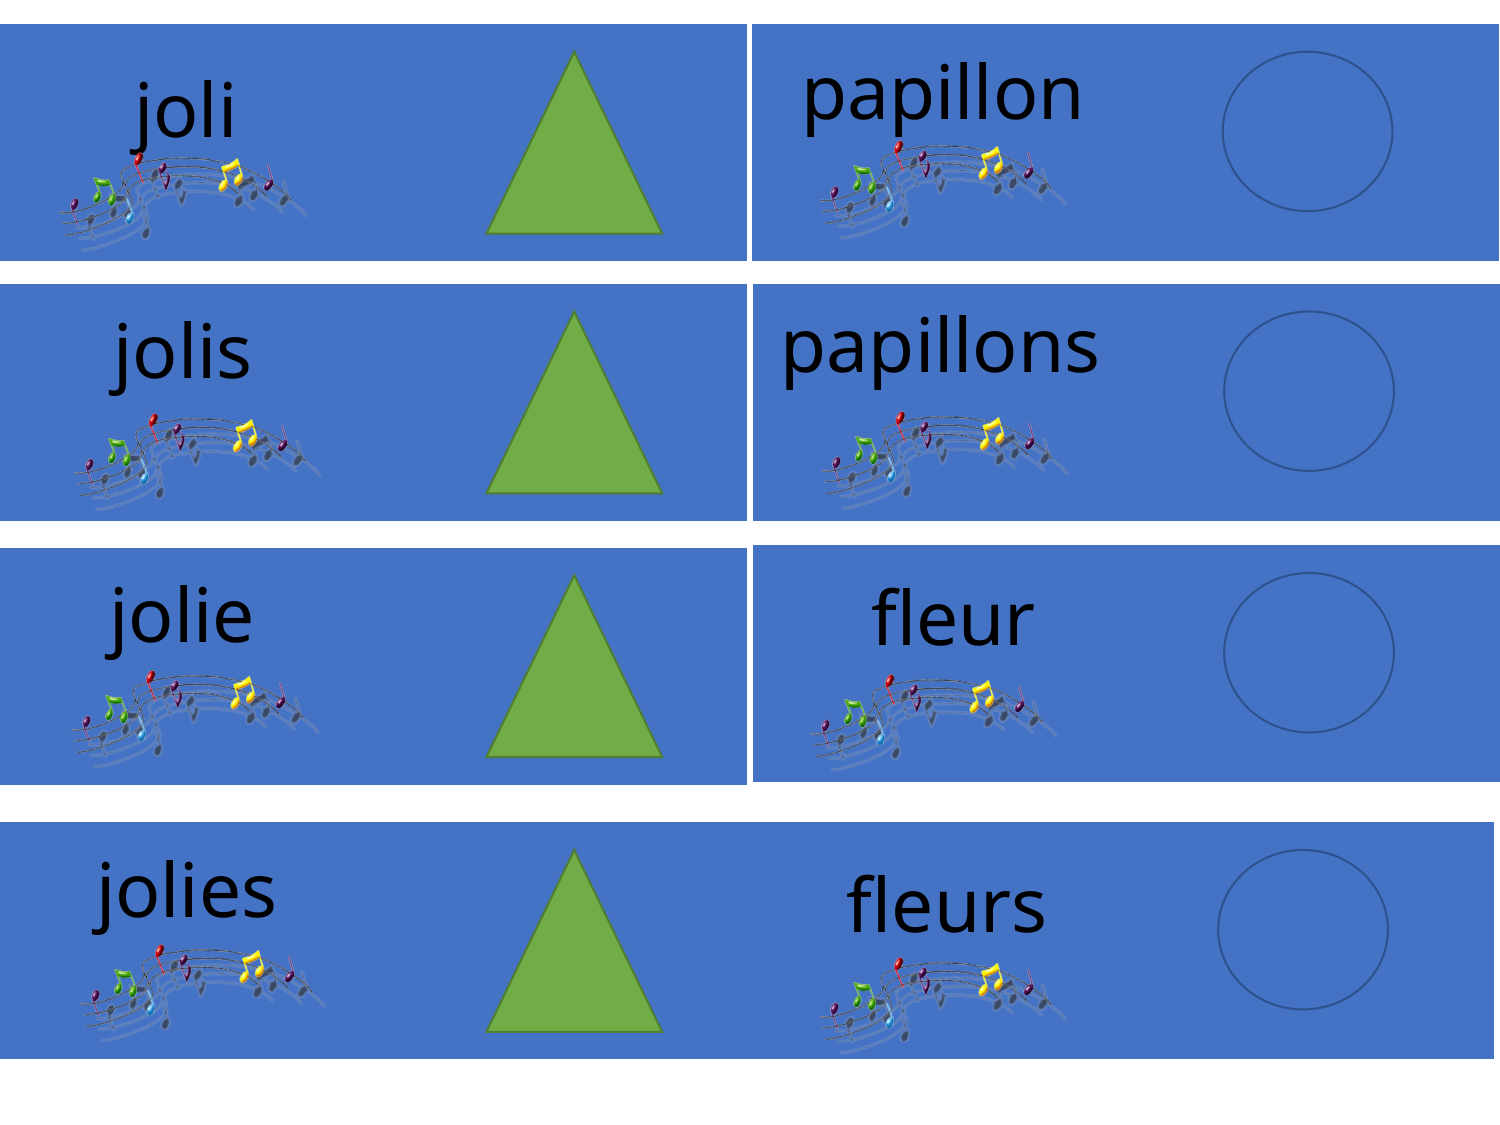

| | |
| --- | --- |
| | |
| --- | --- |
papillon
joli
| | |
| --- | --- |
| | |
| --- | --- |
papillons
jolis
| | |
| --- | --- |
| | |
| --- | --- |
jolie
fleur
| | |
| --- | --- |
| | |
| --- | --- |
jolies
fleurs